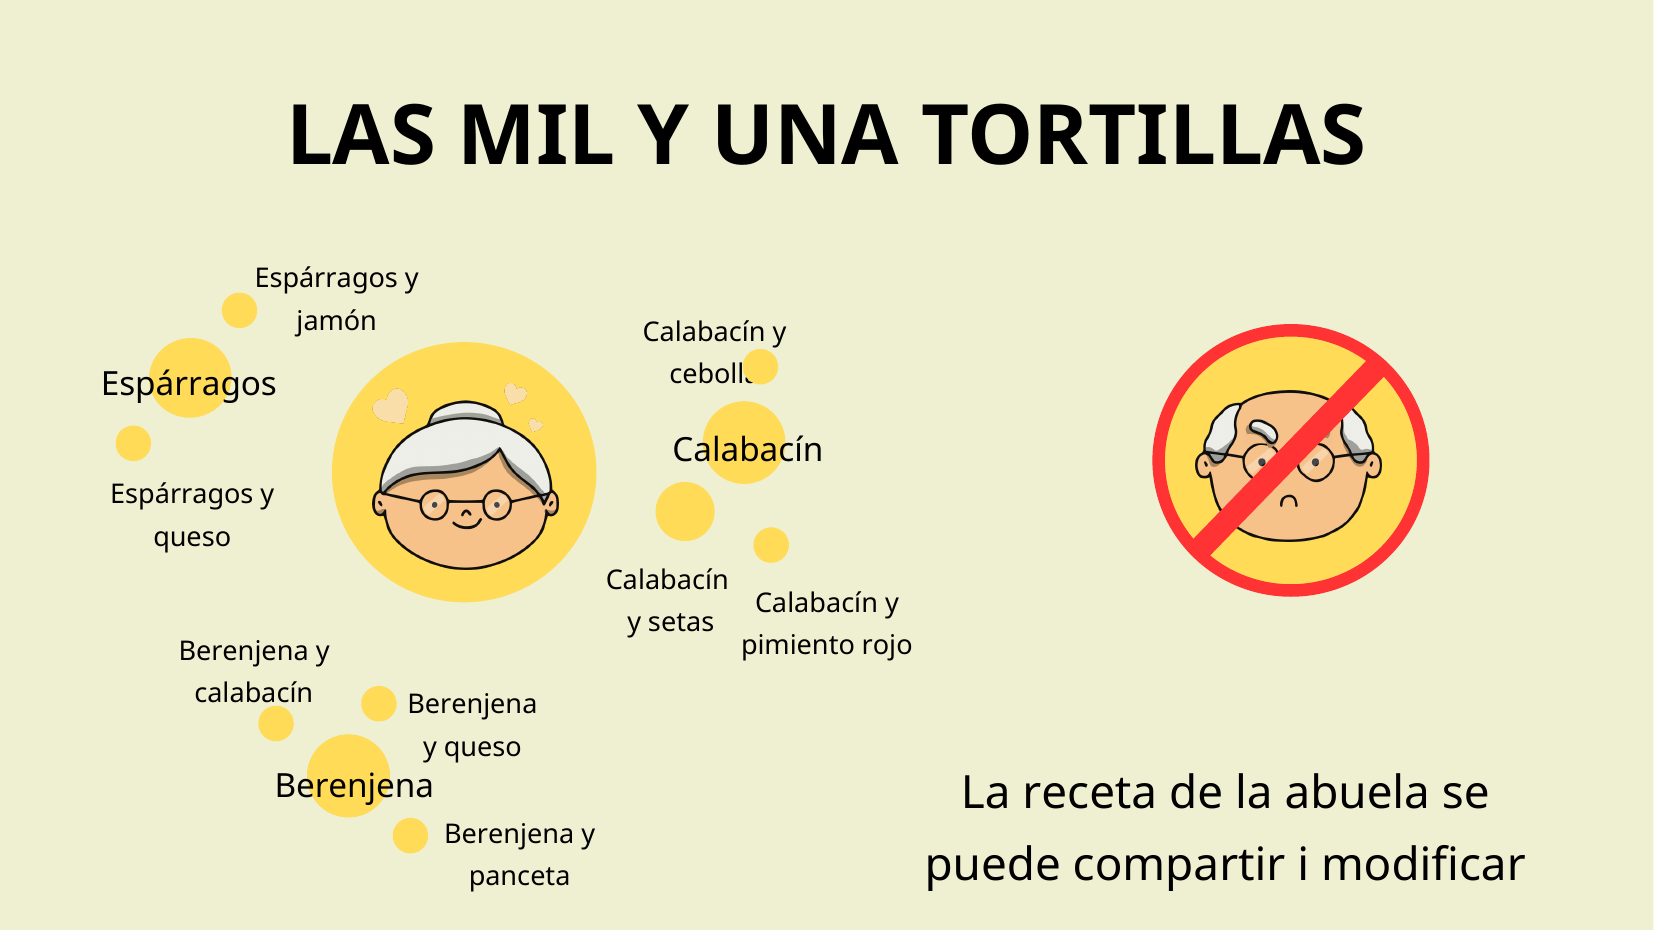

# Las mil y una Tortillas
Espárragos y jamón
Calabacín y cebolla
Espárragos
Calabacín
Espárragos y queso
Calabacín
 y setas
Calabacín y pimiento rojo
Berenjena y calabacín
Berenjena
y queso
La receta de la abuela se puede compartir i modificar
Berenjena
Berenjena y panceta